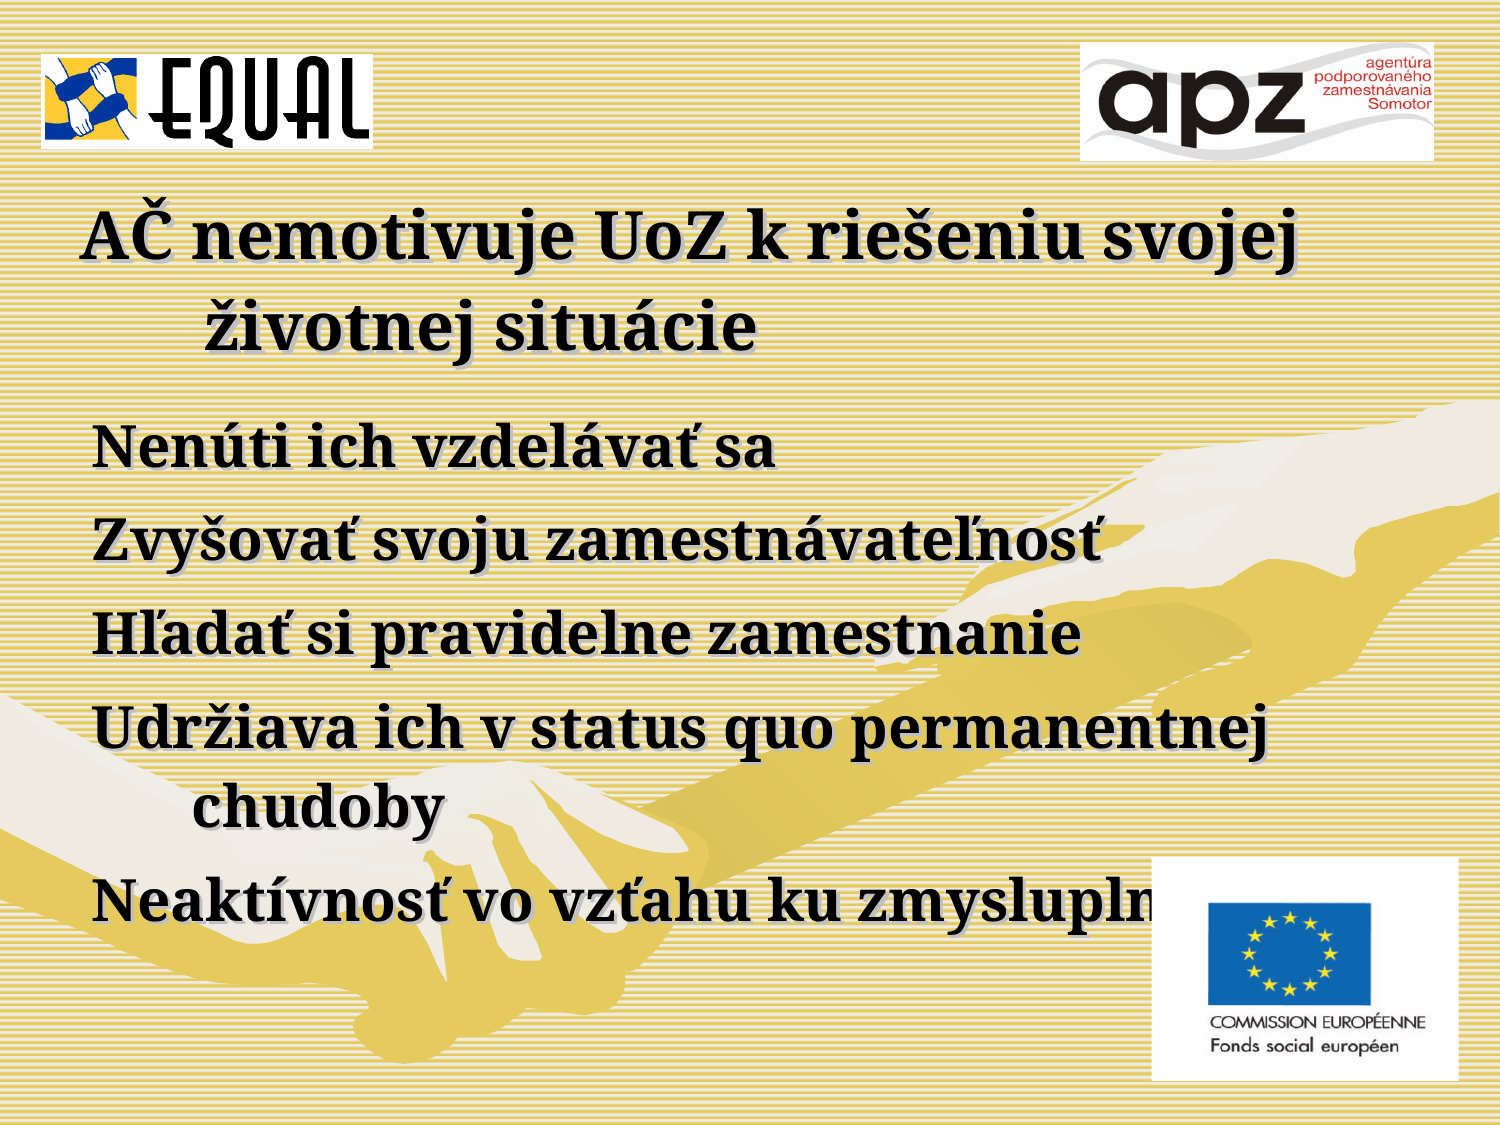

# AČ nemotivuje UoZ k riešeniu svojej životnej situácie
Nenúti ich vzdelávať sa
Zvyšovať svoju zamestnávateľnosť
Hľadať si pravidelne zamestnanie
Udržiava ich v status quo permanentnej chudoby
Neaktívnosť vo vzťahu ku zmysluplnej práci